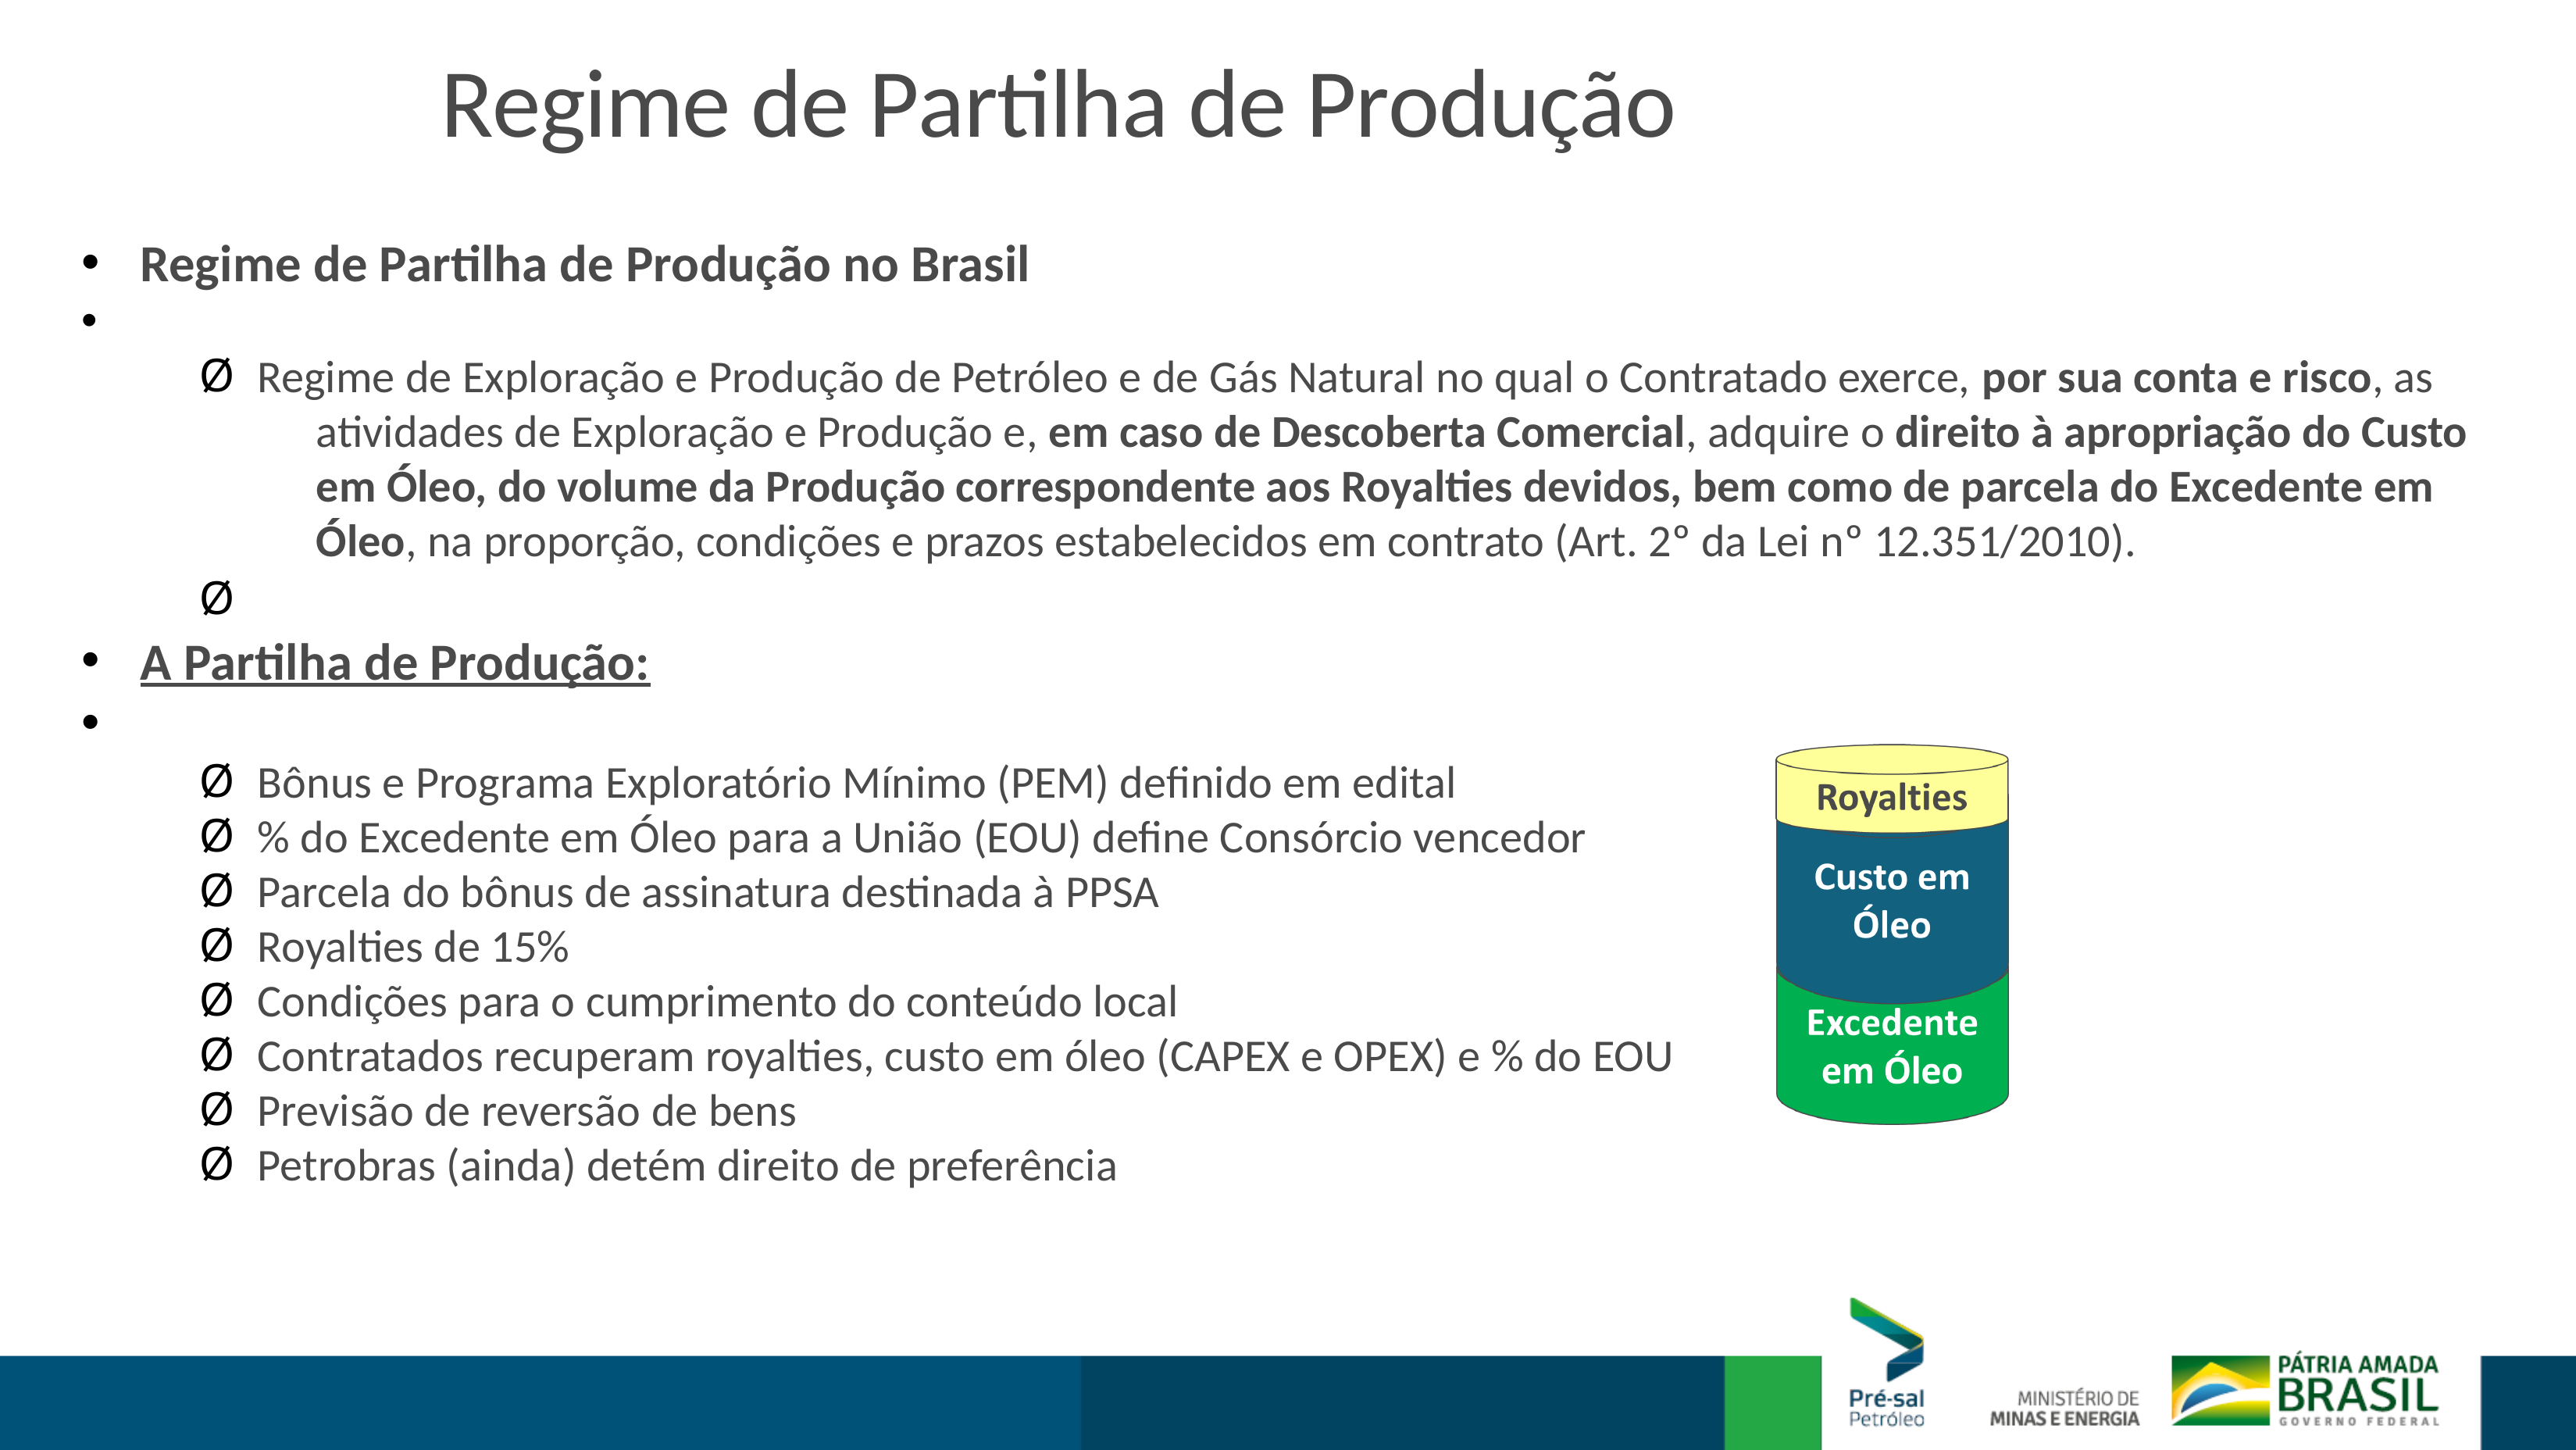

Regime de Partilha de Produção
Regime de Partilha de Produção no Brasil
Regime de Exploração e Produção de Petróleo e de Gás Natural no qual o Contratado exerce, por sua conta e risco, as atividades de Exploração e Produção e, em caso de Descoberta Comercial, adquire o direito à apropriação do Custo em Óleo, do volume da Produção correspondente aos Royalties devidos, bem como de parcela do Excedente em Óleo, na proporção, condições e prazos estabelecidos em contrato (Art. 2º da Lei nº 12.351/2010).
A Partilha de Produção:
Bônus e Programa Exploratório Mínimo (PEM) definido em edital
% do Excedente em Óleo para a União (EOU) define Consórcio vencedor
Parcela do bônus de assinatura destinada à PPSA
Royalties de 15%
Condições para o cumprimento do conteúdo local
Contratados recuperam royalties, custo em óleo (CAPEX e OPEX) e % do EOU
Previsão de reversão de bens
Petrobras (ainda) detém direito de preferência